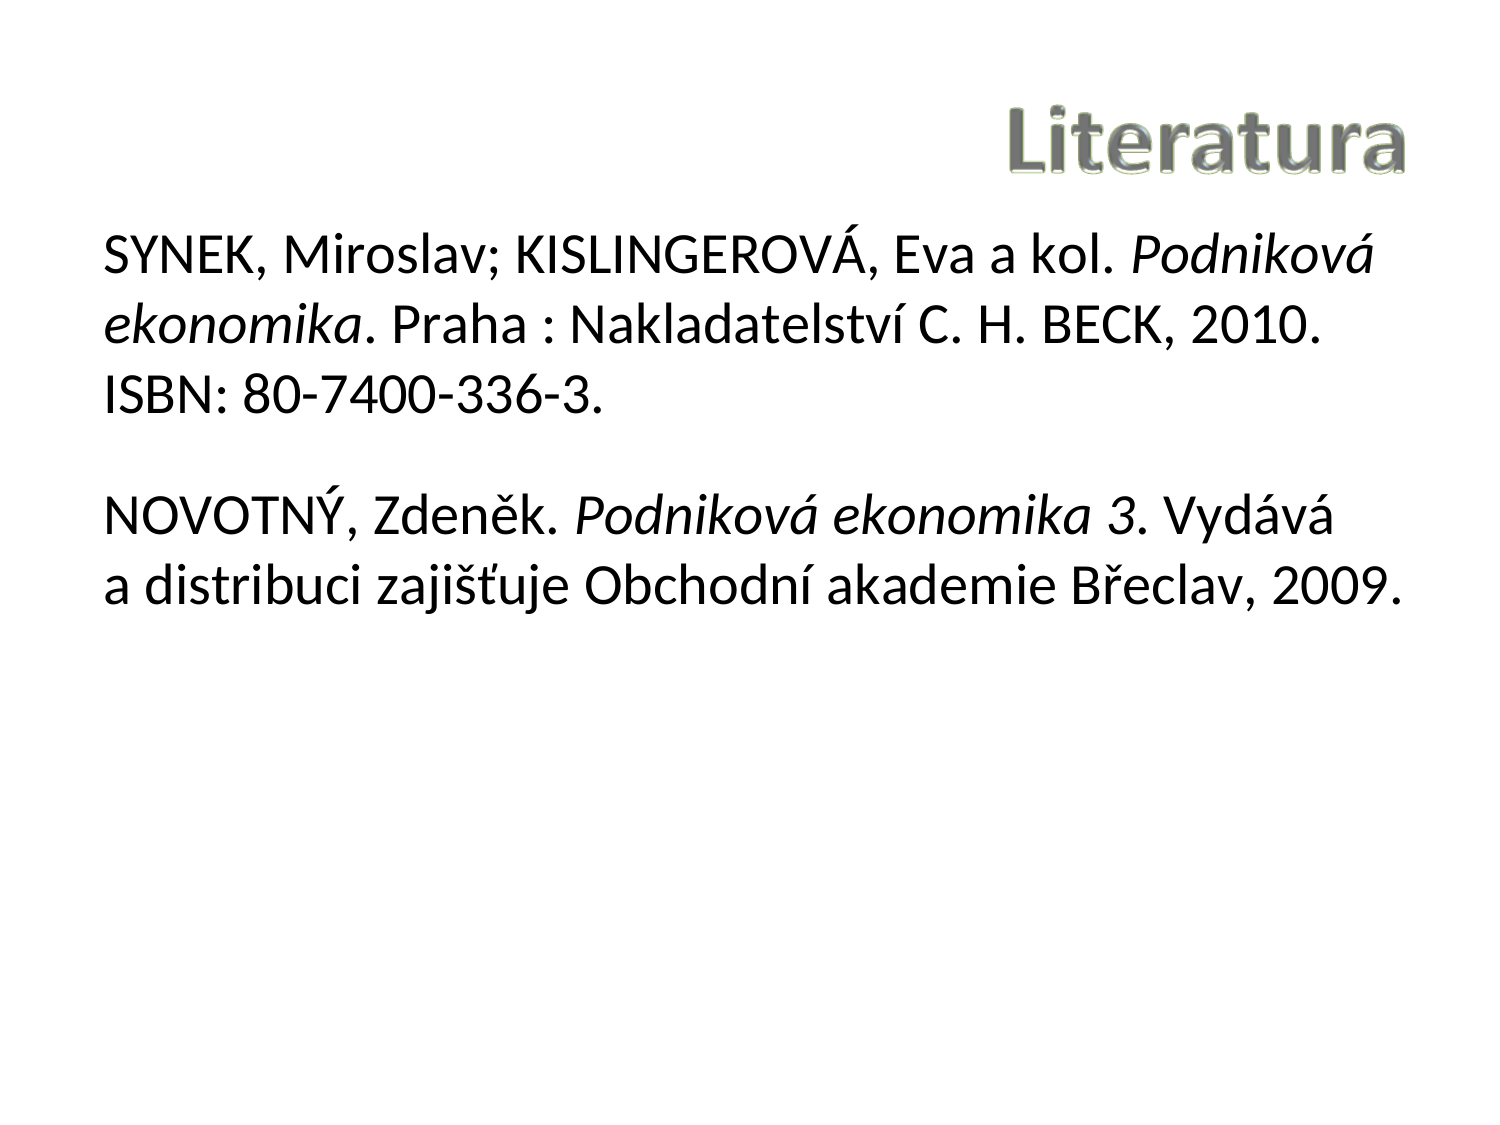

# SYNEK, Miroslav; KISLINGEROVÁ, Eva a kol. Podniková ekonomika. Praha : Nakladatelství C. H. BECK, 2010. ISBN: 80-7400-336-3.
NOVOTNÝ, Zdeněk. Podniková ekonomika 3. Vydává
a distribuci zajišťuje Obchodní akademie Břeclav, 2009.